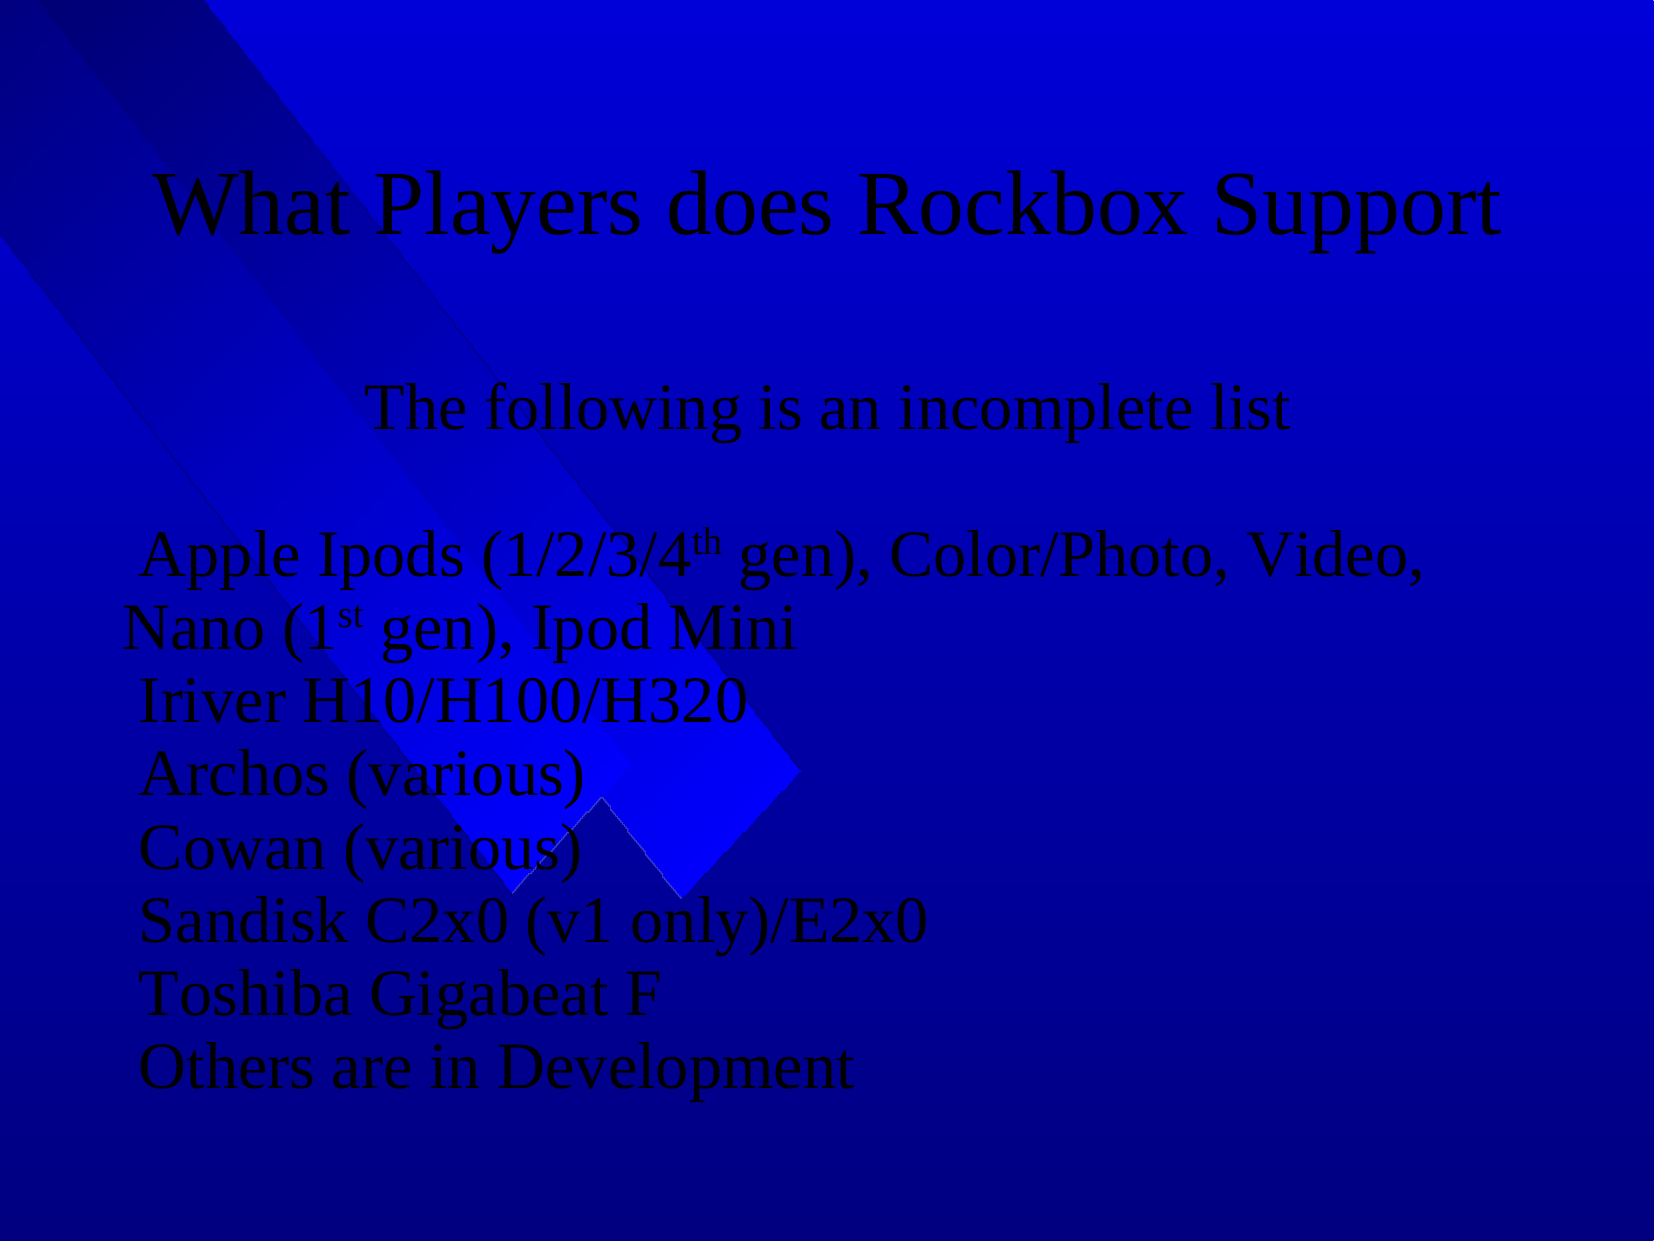

# What Players does Rockbox Support
The following is an incomplete list
 Apple Ipods (1/2/3/4th gen), Color/Photo, Video, Nano (1st gen), Ipod Mini
 Iriver H10/H100/H320
 Archos (various)
 Cowan (various)
 Sandisk C2x0 (v1 only)/E2x0
 Toshiba Gigabeat F
 Others are in Development